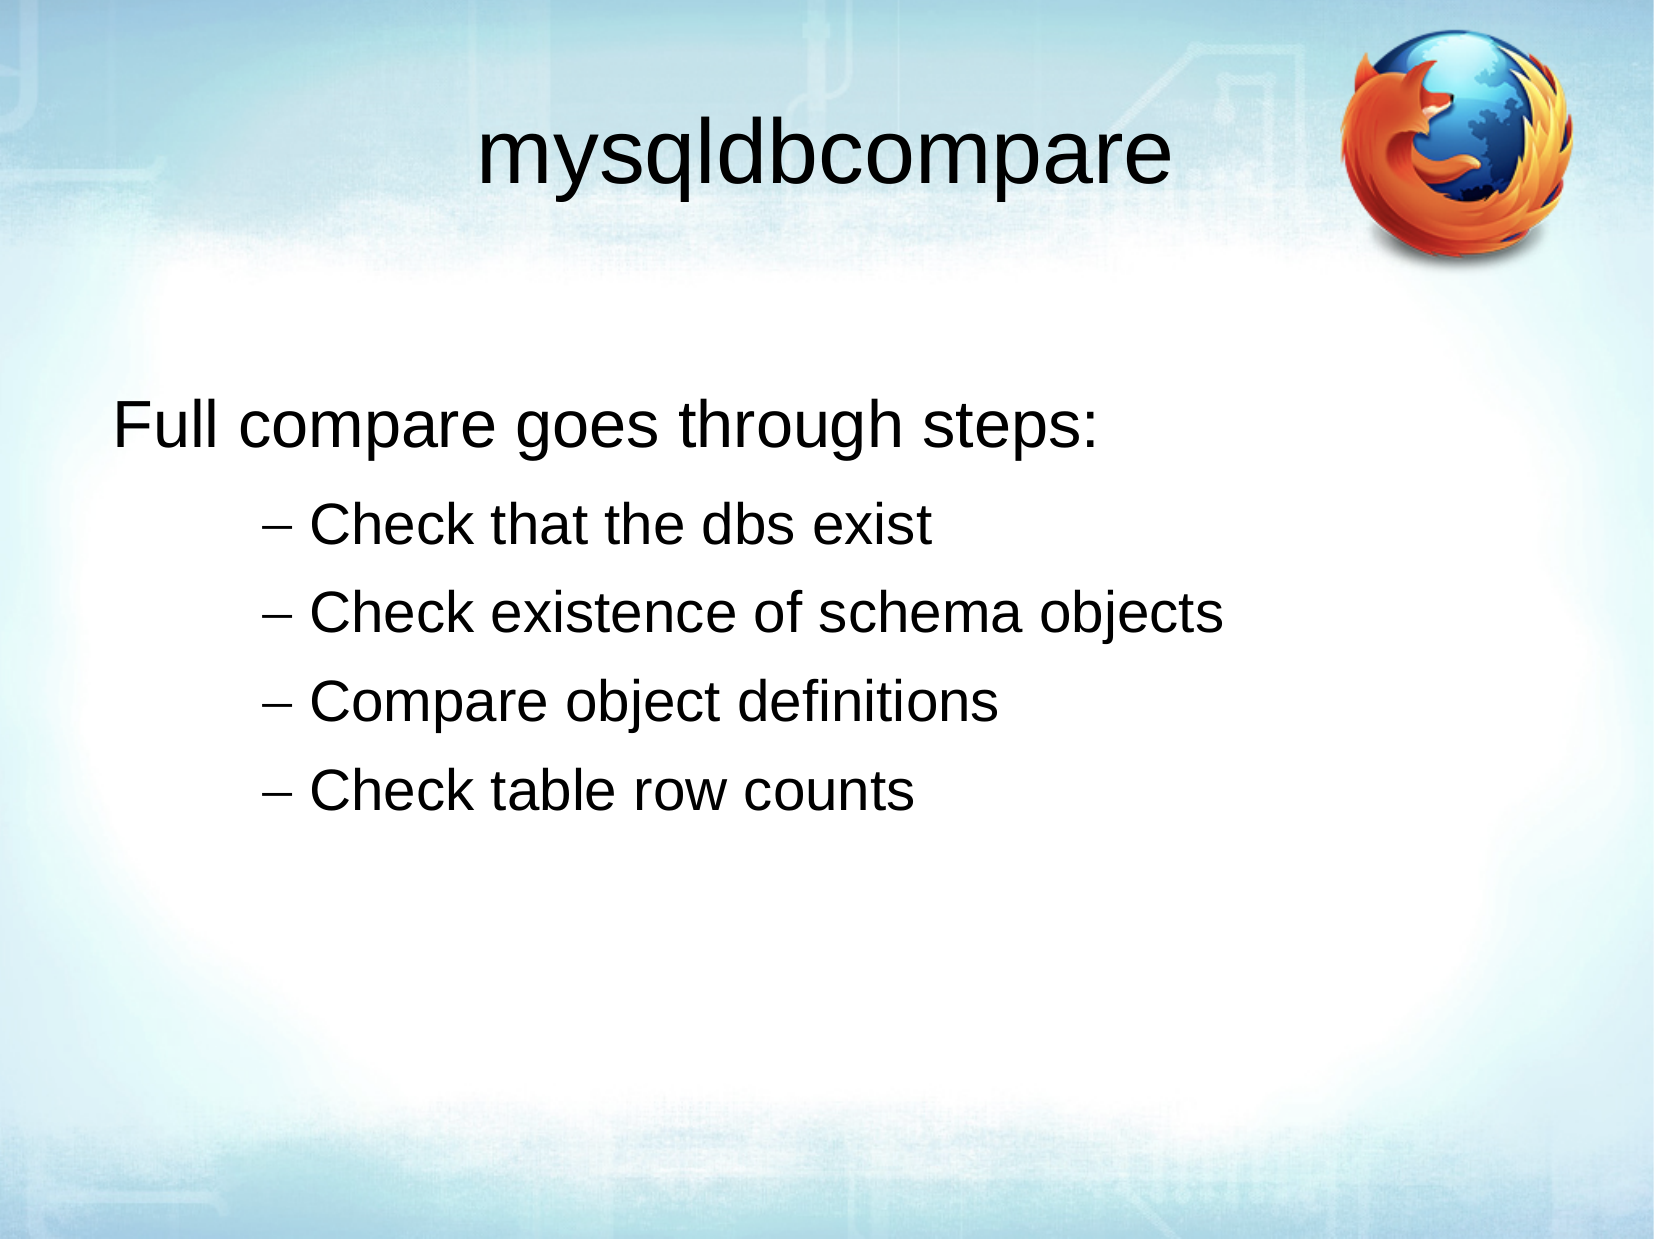

# mysqldbcompare
Full compare goes through steps:
Check that the dbs exist
Check existence of schema objects
Compare object definitions
Check table row counts